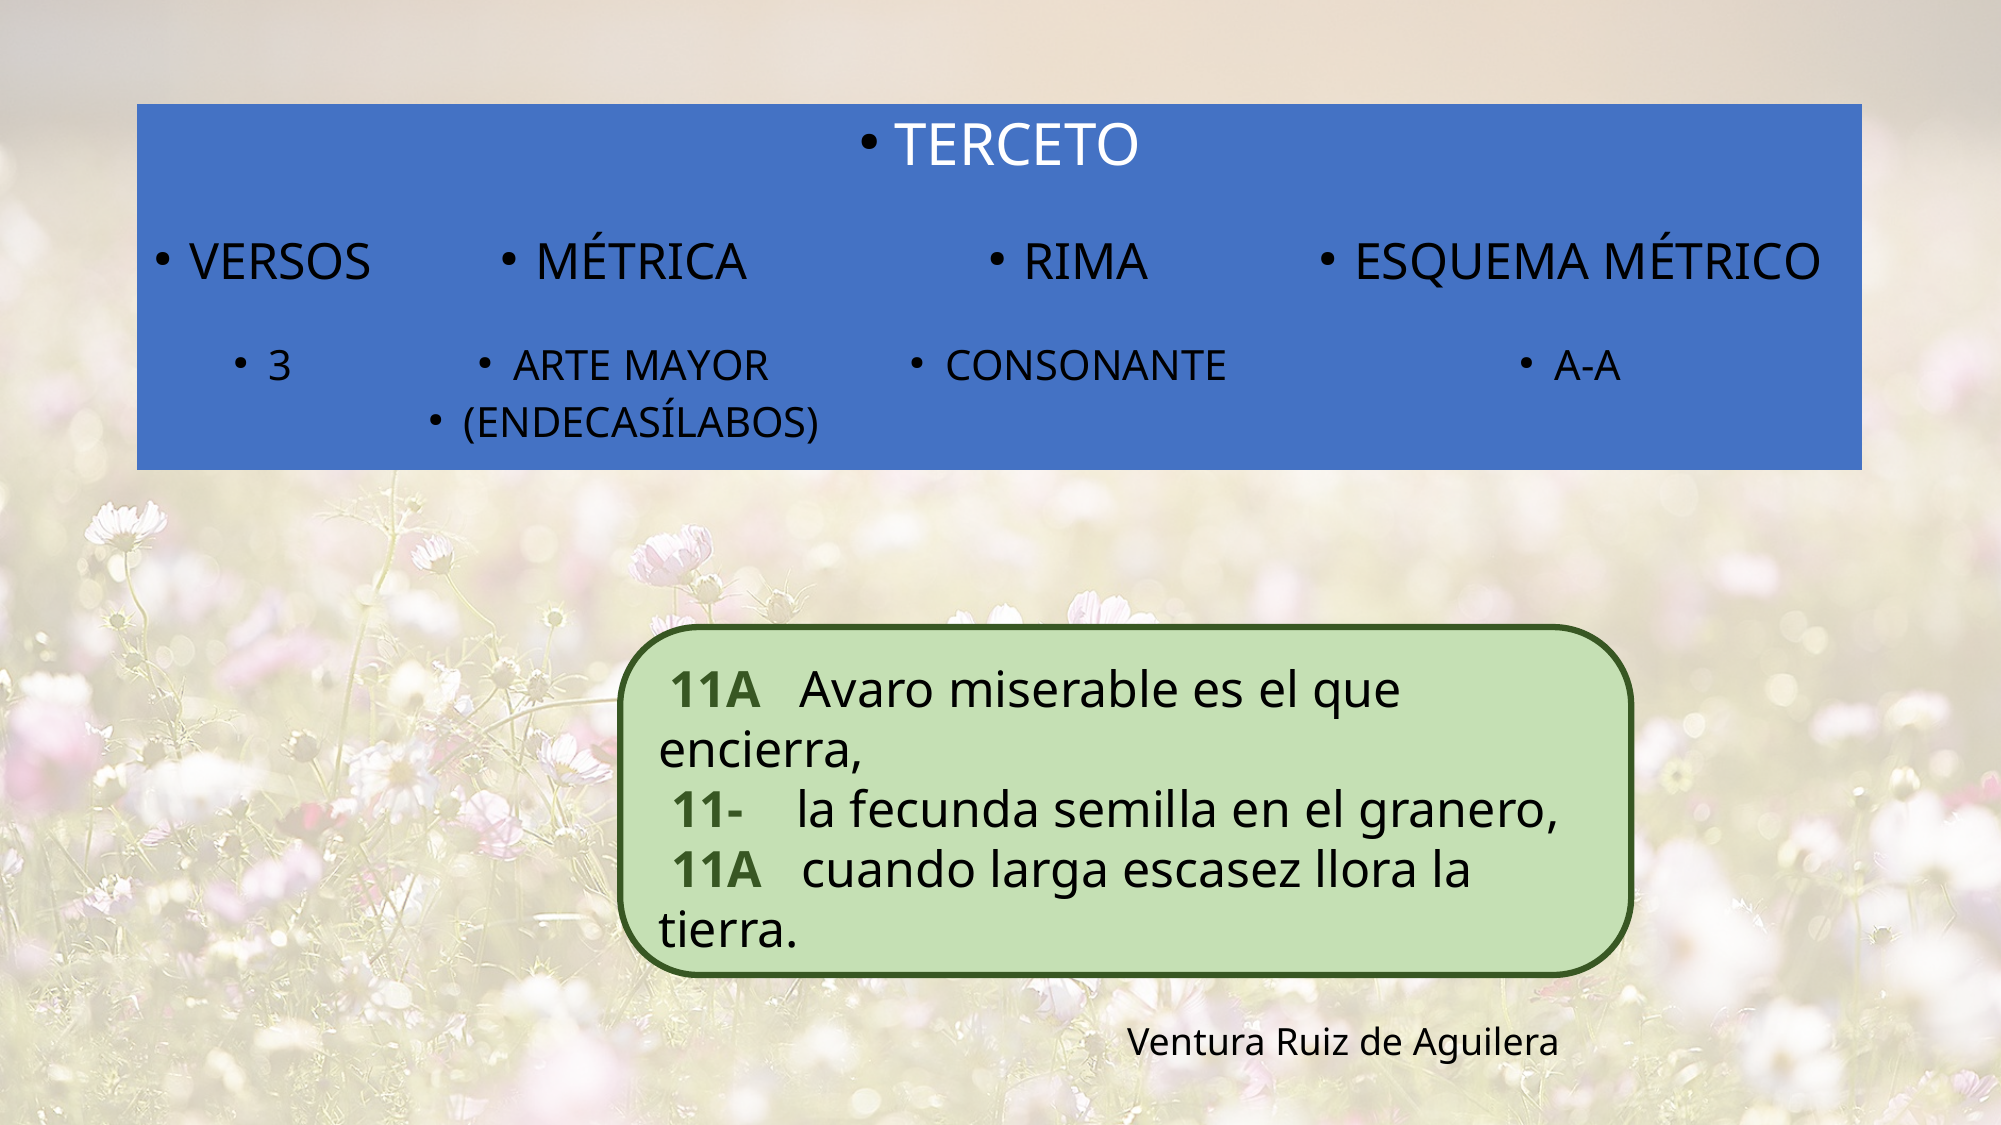

| TERCETO | | | |
| --- | --- | --- | --- |
| VERSOS | MÉTRICA | RIMA | ESQUEMA MÉTRICO |
| 3 | ARTE MAYOR (ENDECASÍLABOS) | CONSONANTE | A-A |
 11A Avaro miserable es el que encierra, 
 11- la fecunda semilla en el granero,
 11A cuando larga escasez llora la tierra.
Ventura Ruiz de Aguilera